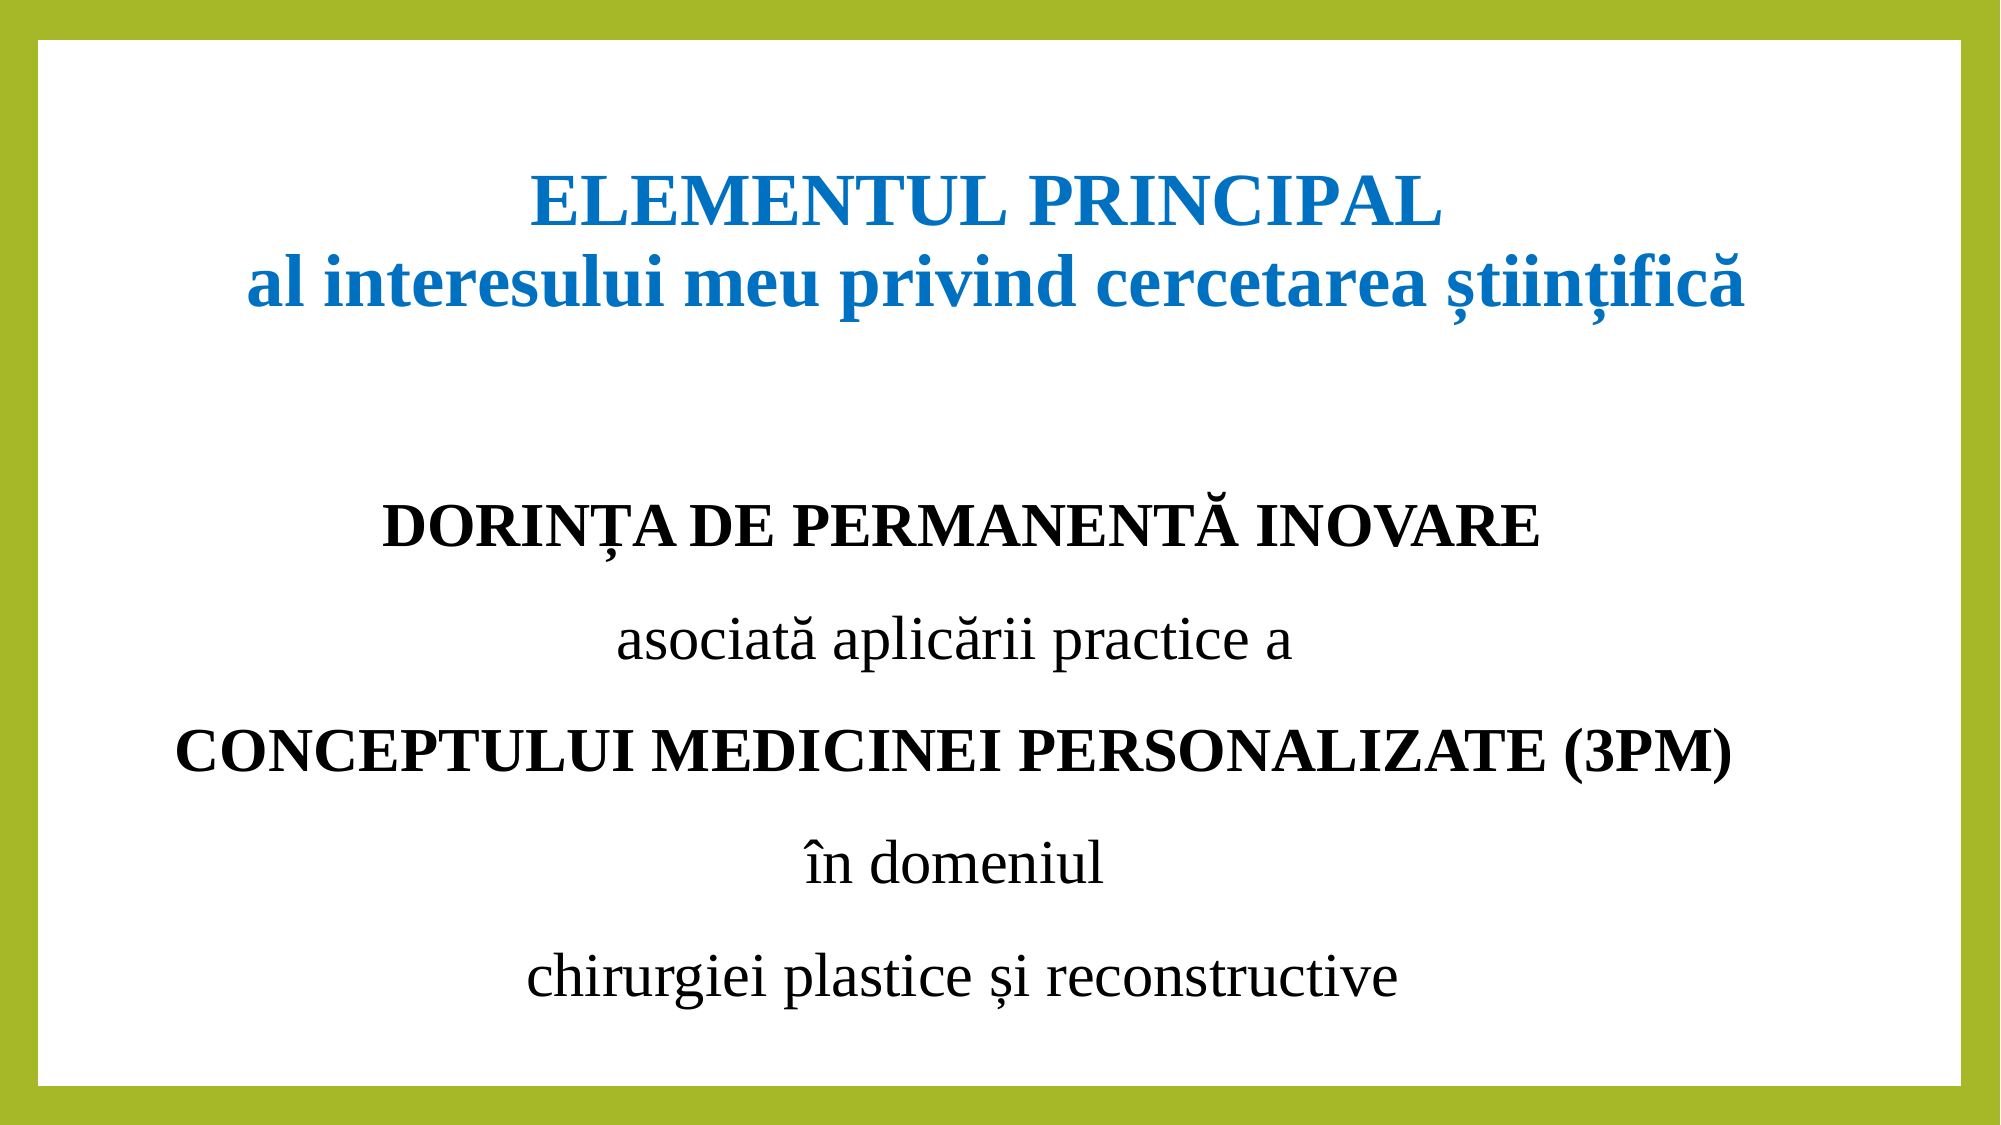

# ELEMENTUL PRINCIPAL al interesului meu privind cercetarea științifică
DORINȚA DE PERMANENTĂ INOVARE
asociată aplicării practice a
CONCEPTULUI MEDICINEI PERSONALIZATE (3PM)
în domeniul
chirurgiei plastice și reconstructive